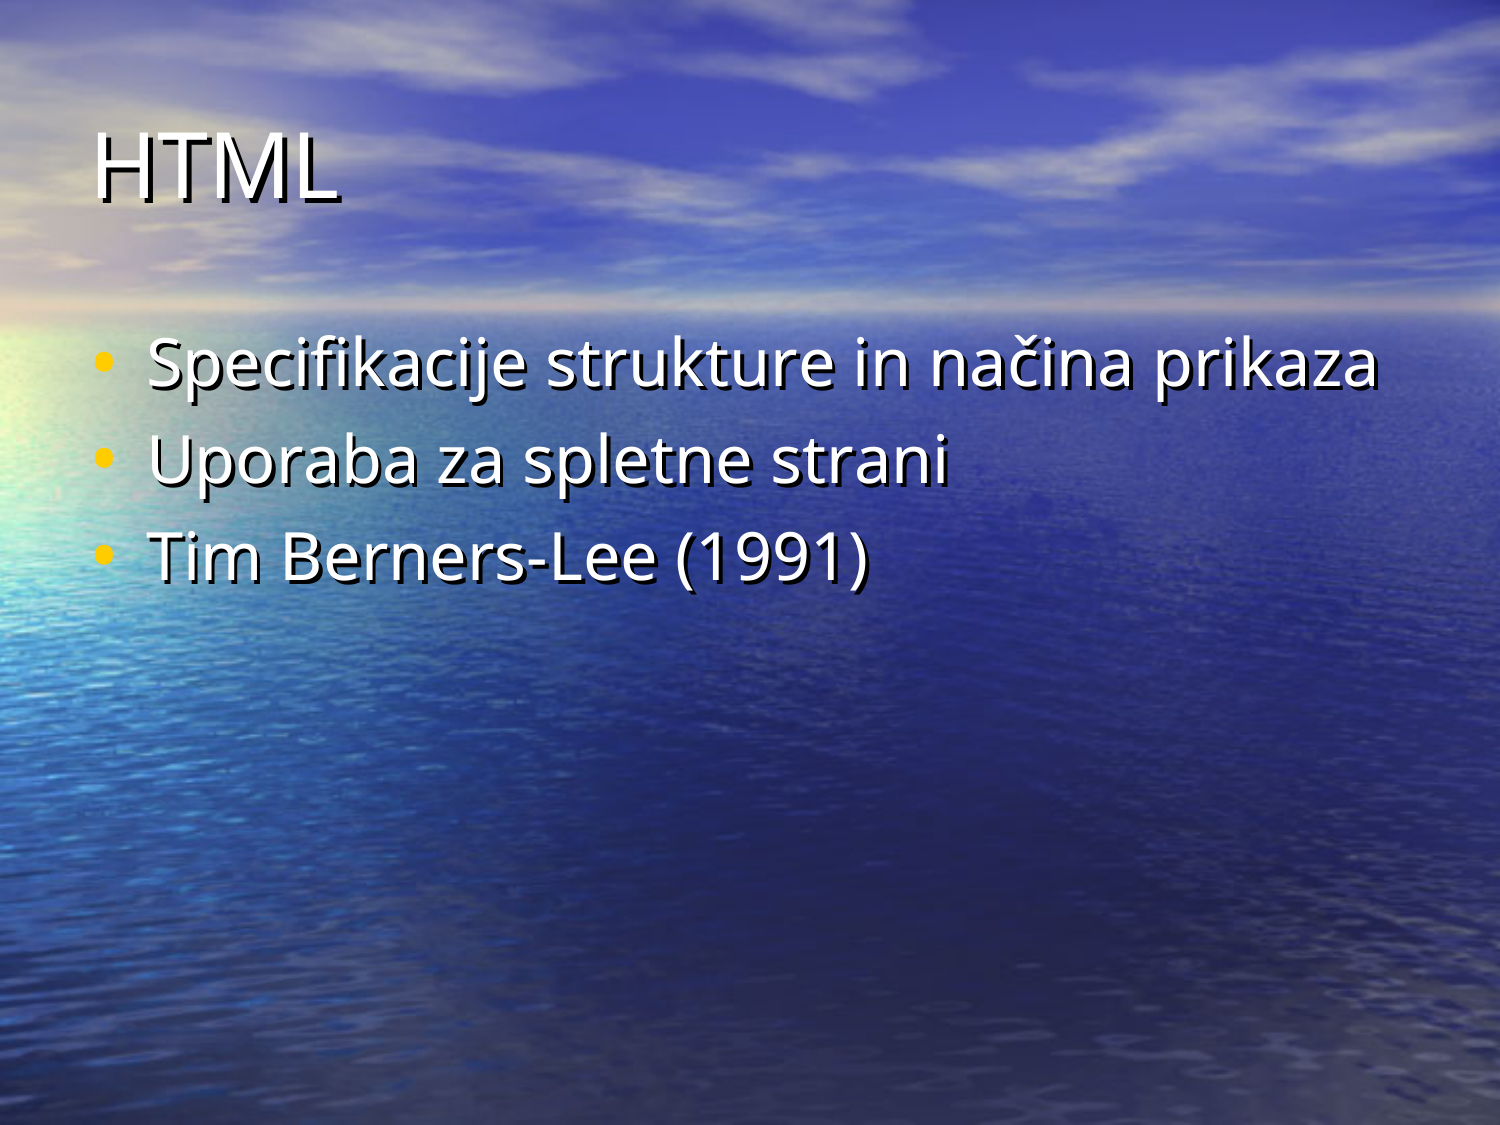

# HTML
Specifikacije strukture in načina prikaza
Uporaba za spletne strani
Tim Berners-Lee (1991)